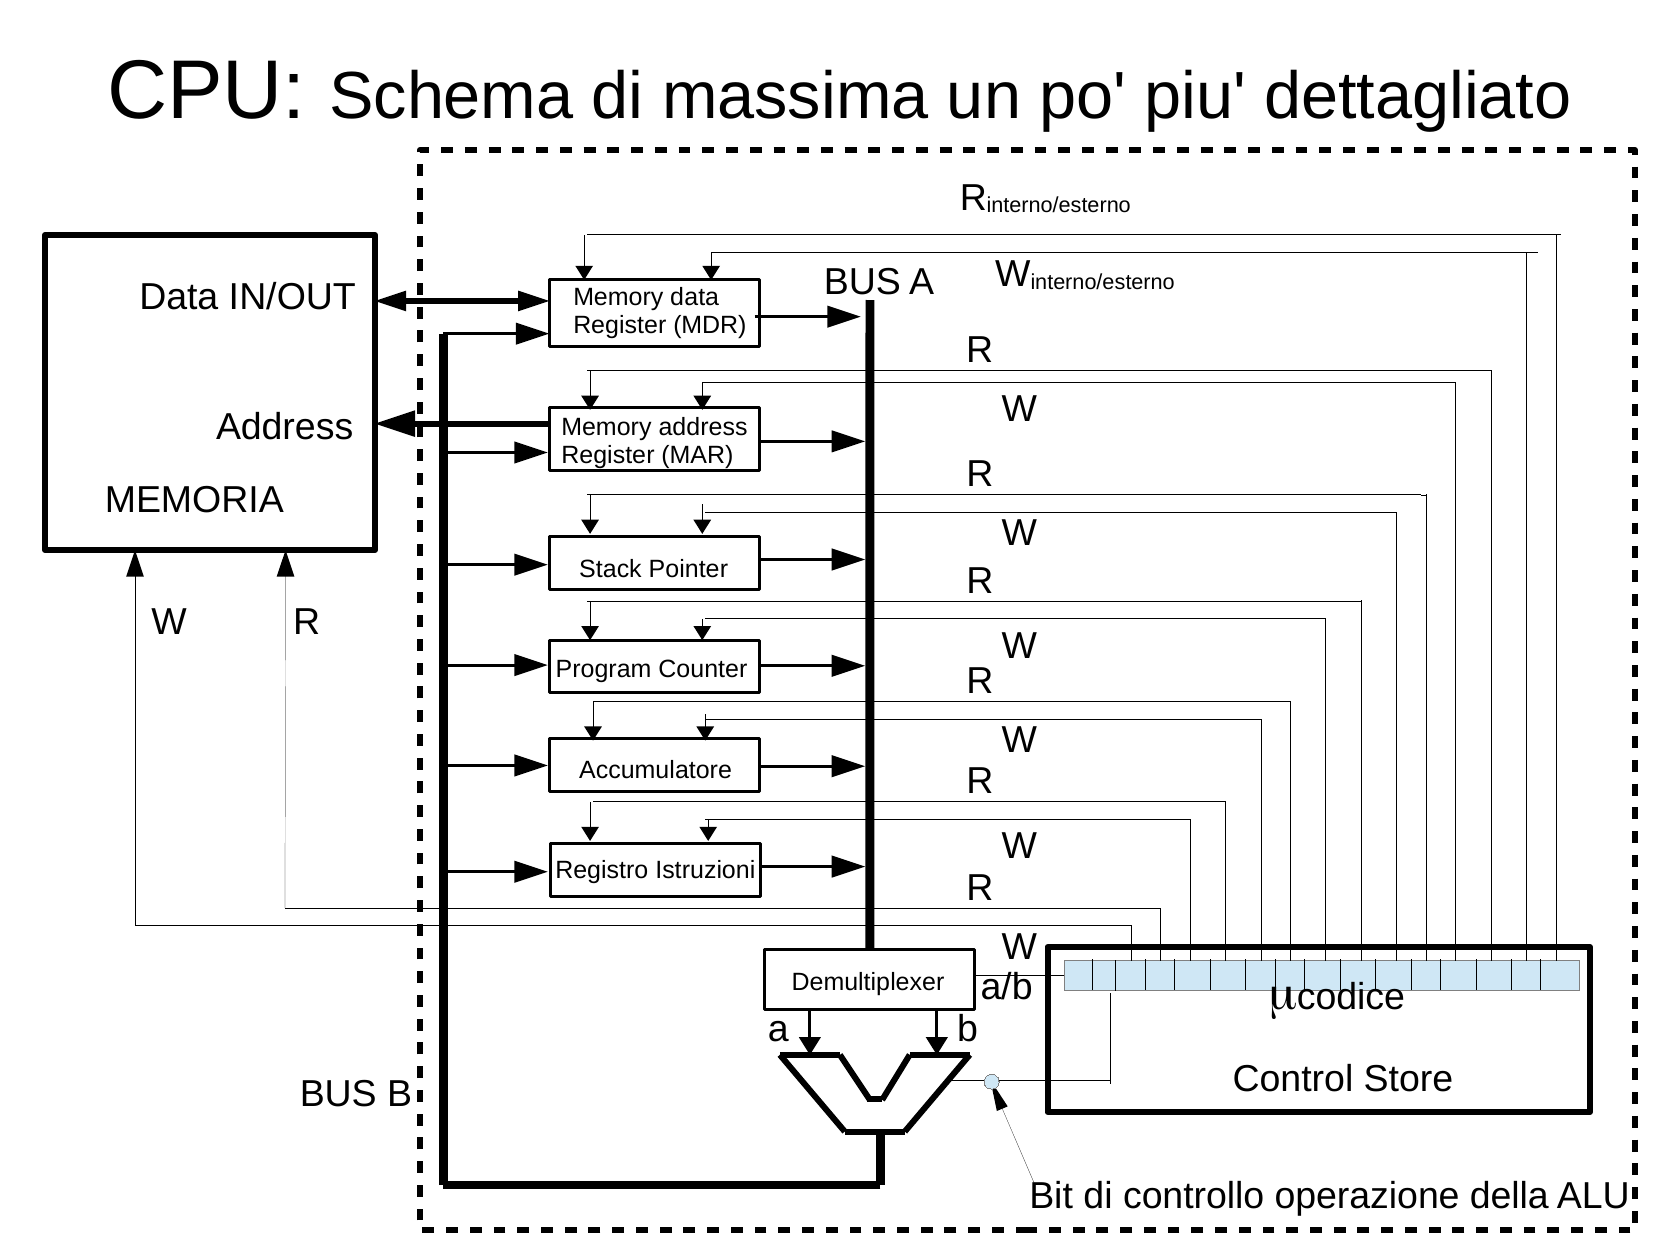

# CPU: Schema di massima un po' piu' dettagliato
Rinterno/esterno
Winterno/esterno
BUS A
Data IN/OUT
Memory data
Register (MDR)
R
W
Address
Memory address
Register (MAR)
R
MEMORIA
W
Stack Pointer
R
W
R
W
Program Counter
R
W
Accumulatore
R
W
Registro Istruzioni
R
W
a/b
Demultiplexer
mcodice
a
b
Control Store
BUS B
Bit di controllo operazione della ALU